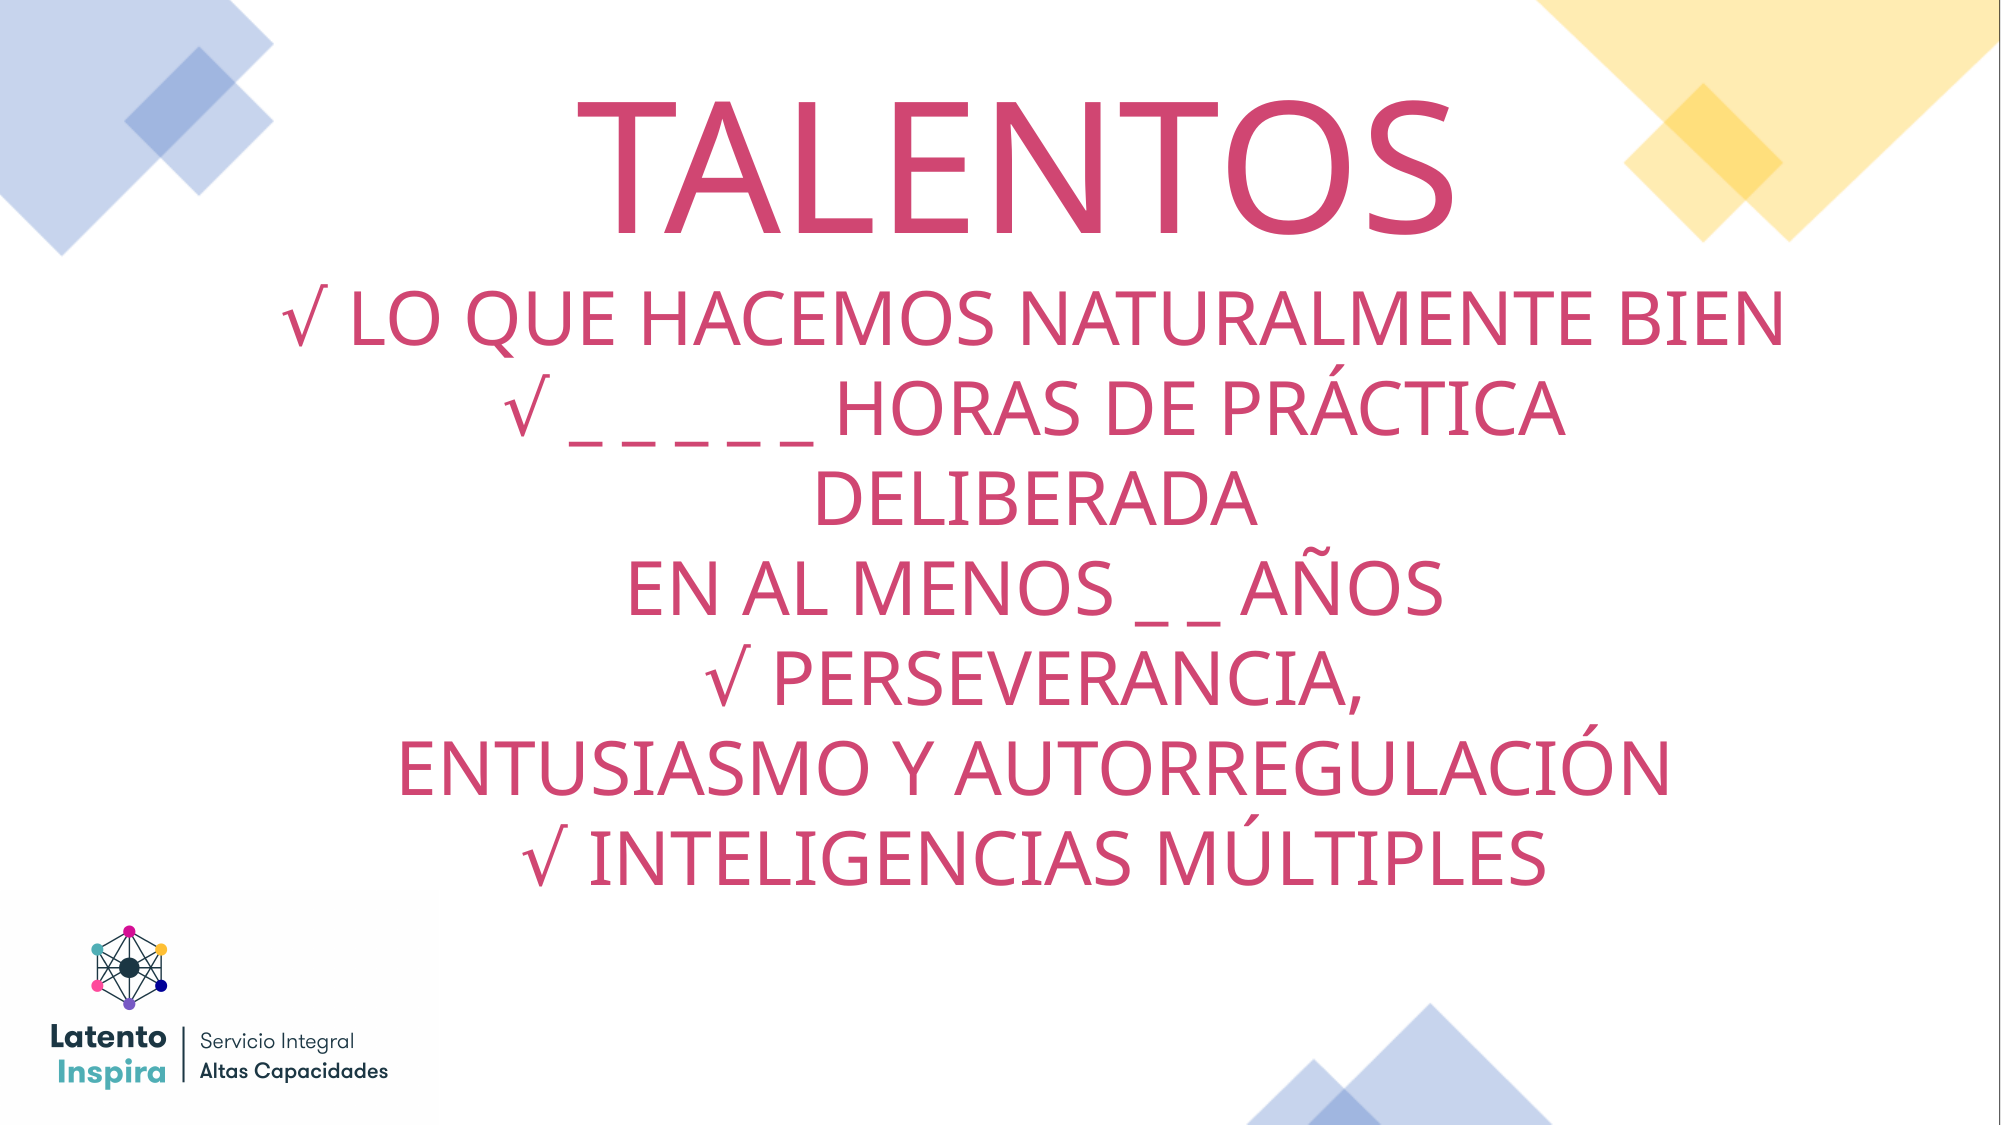

TALENTOS
√ LO QUE HACEMOS NATURALMENTE BIEN
√ _ _ _ _ _ HORAS DE PRÁCTICA
DELIBERADA
EN AL MENOS _ _ AÑOS
√ PERSEVERANCIA,
ENTUSIASMO Y AUTORREGULACIÓN
√ INTELIGENCIAS MÚLTIPLES